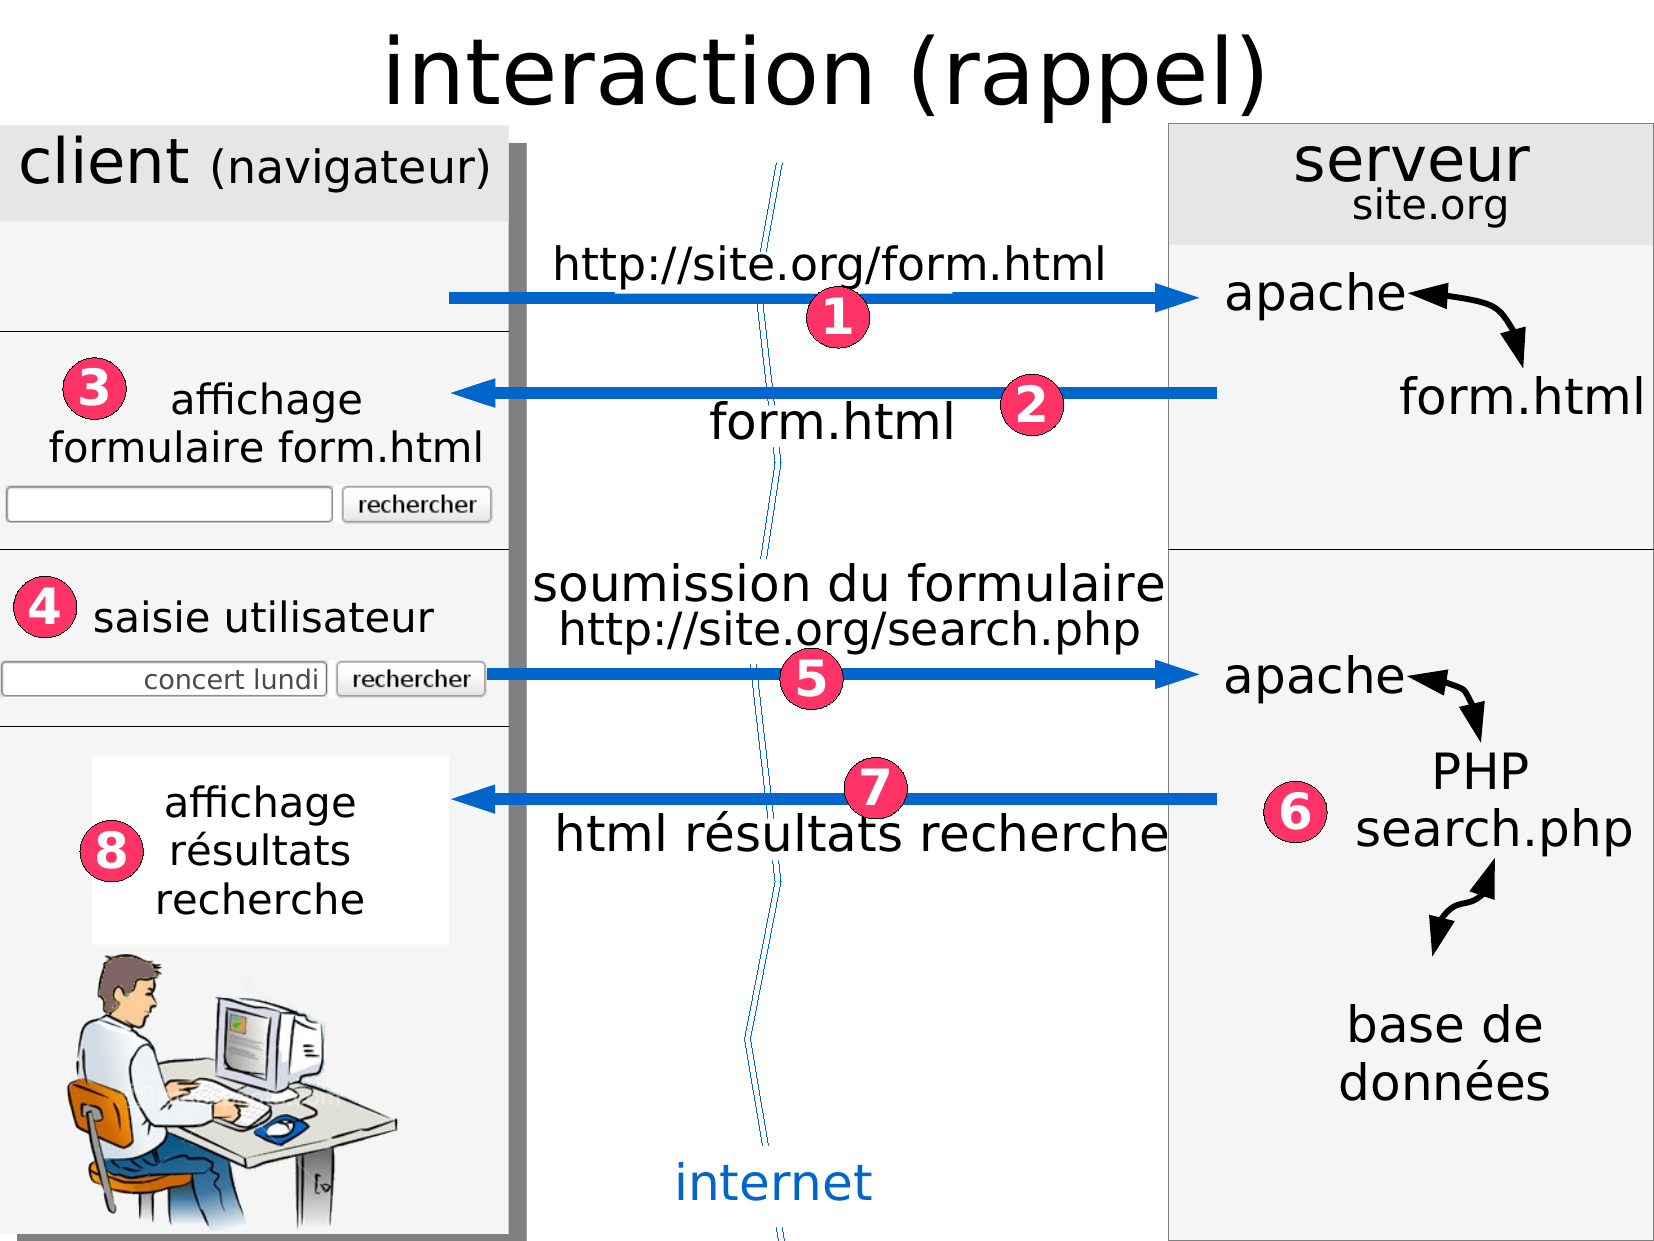

# interaction (rappel)
serveur
client (navigateur)
site.org
http://site.org/form.html
apache
1
3
form.html
2
affichage
formulaire form.html
form.html
soumission du formulaire
4
saisie utilisateur
http://site.org/search.php
apache
5
concert lundi
PHP
7
affichage
résultats
recherche
6
search.php
html résultats recherche
8
base de données
internet